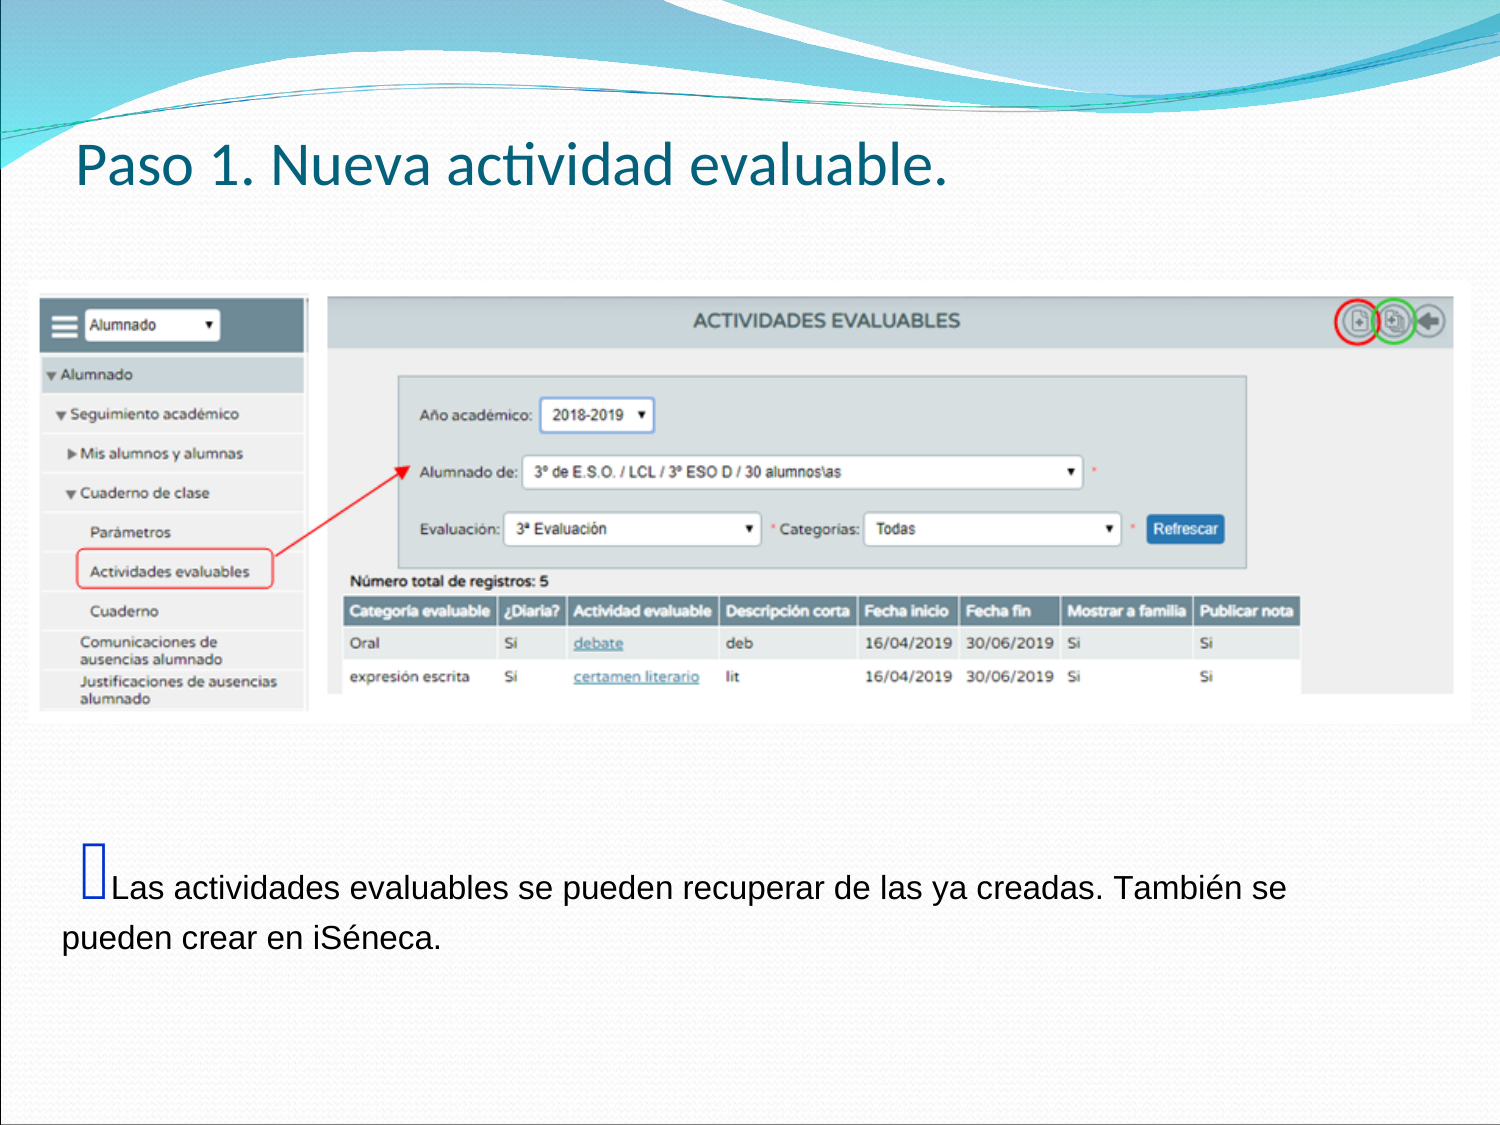

# Paso 1. Nueva actividad evaluable.
Las actividades evaluables se pueden recuperar de las ya creadas. También se pueden crear en iSéneca.